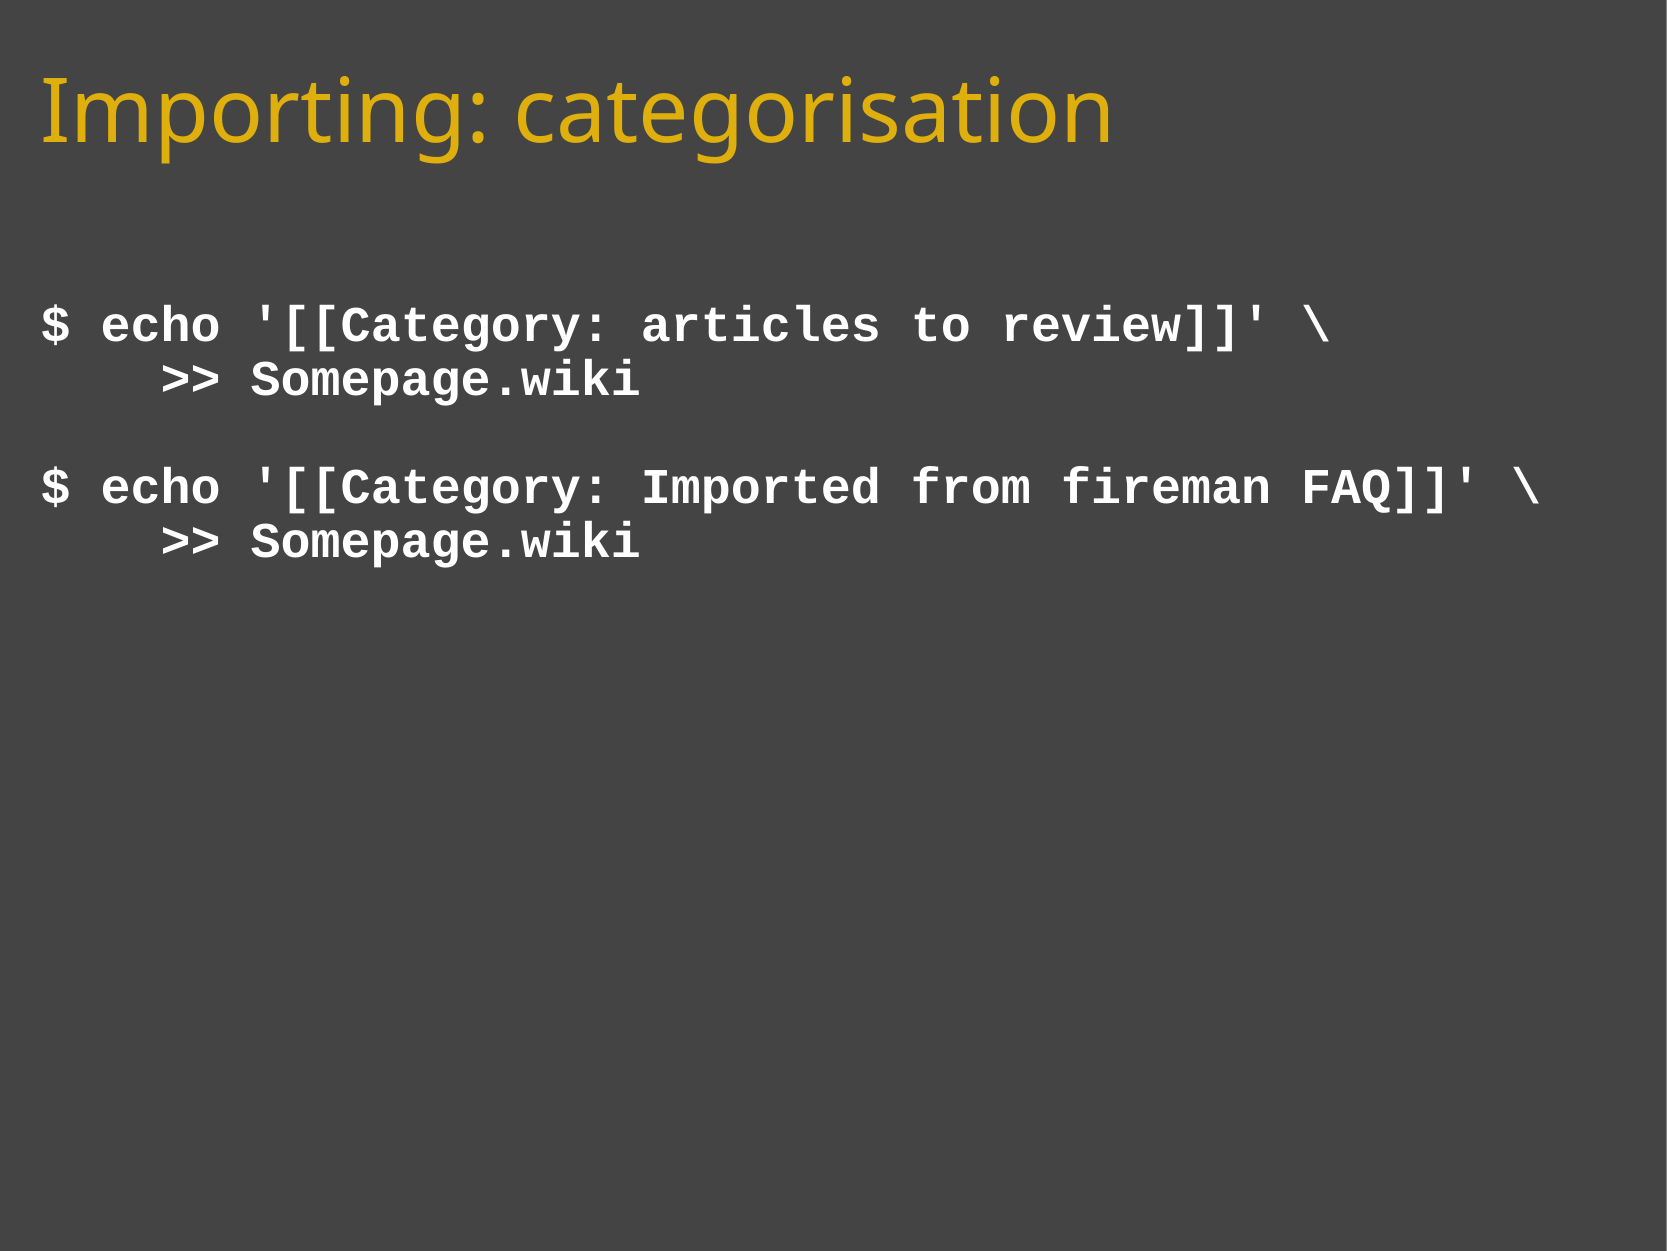

# Importing: categorisation
$ echo '[[Category: articles to review]]' \
    >> Somepage.wiki
$ echo '[[Category: Imported from fireman FAQ]]' \
    >> Somepage.wiki